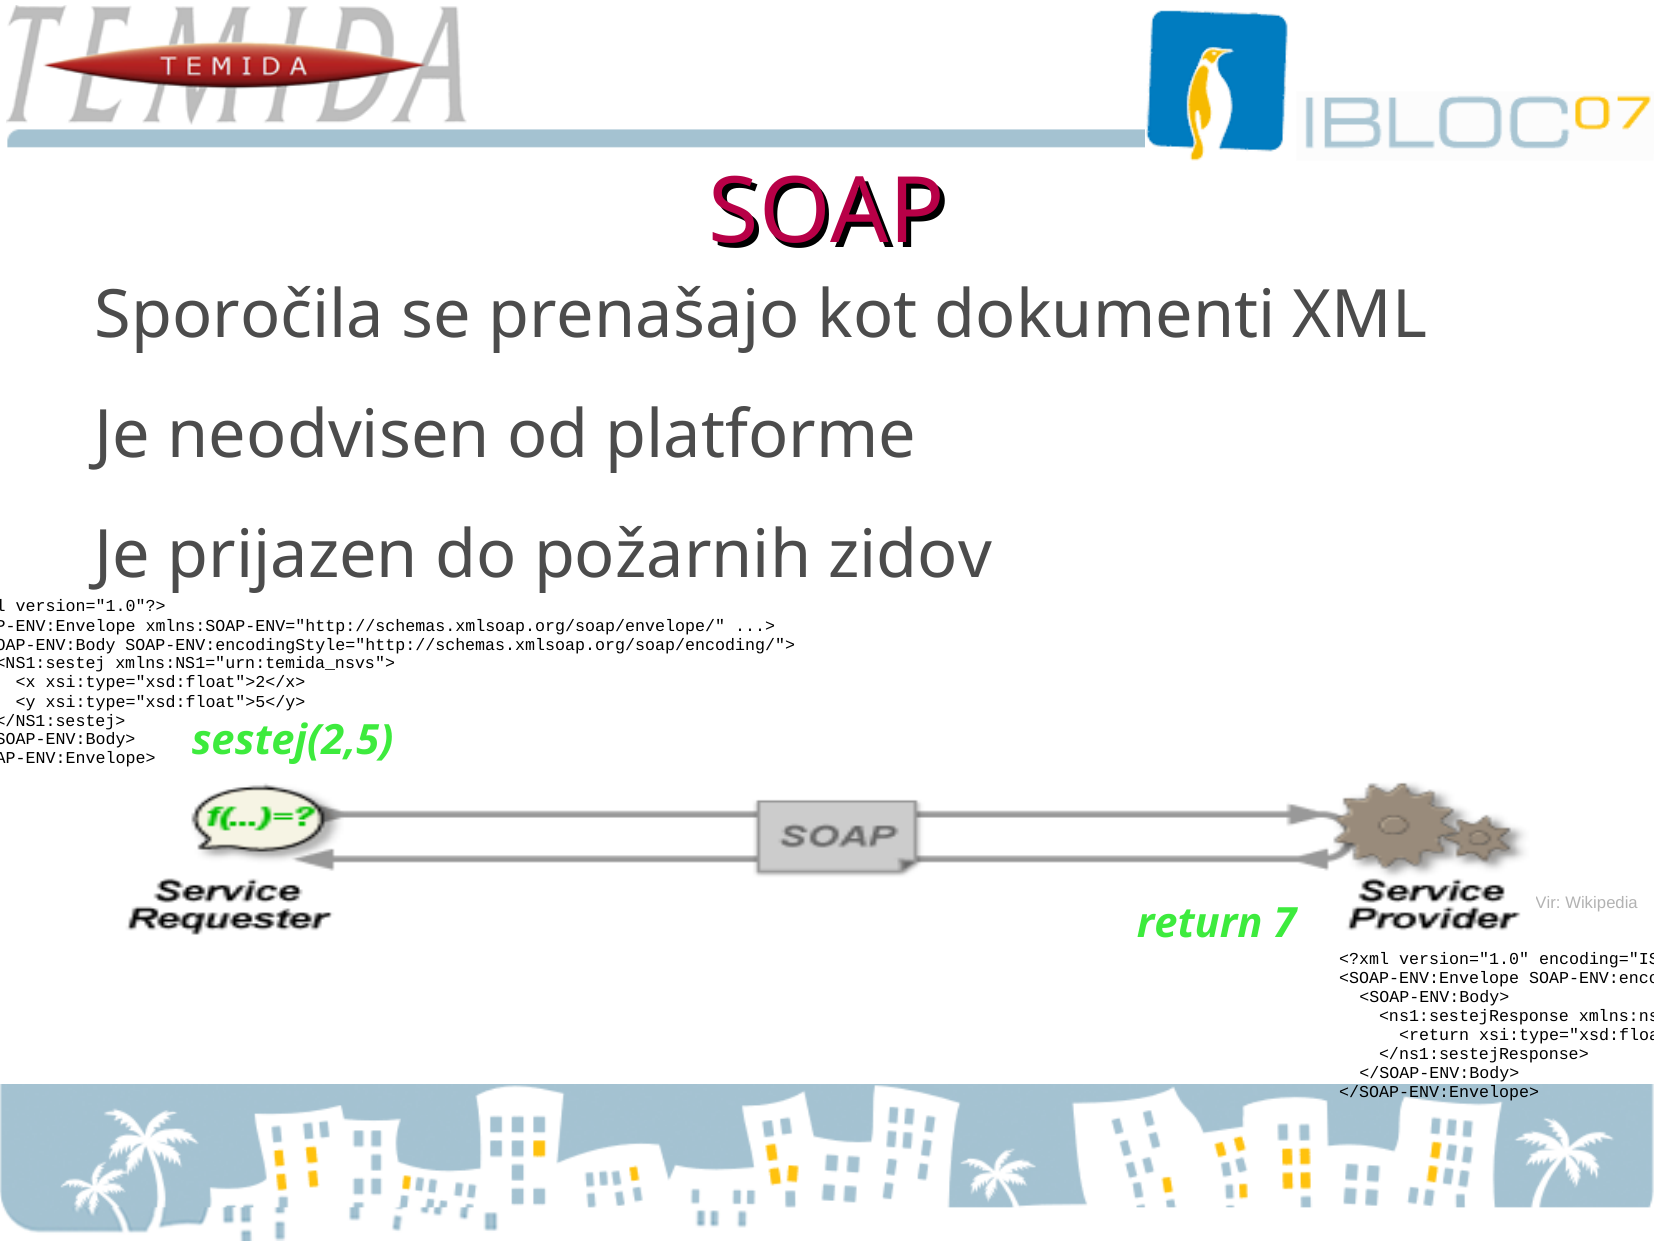

# SOAP
Sporočila se prenašajo kot dokumenti XML
Je neodvisen od platforme
Je prijazen do požarnih zidov
<?xml version="1.0"?>
<SOAP-ENV:Envelope xmlns:SOAP-ENV="http://schemas.xmlsoap.org/soap/envelope/" ...>
 <SOAP-ENV:Body SOAP-ENV:encodingStyle="http://schemas.xmlsoap.org/soap/encoding/">
 <NS1:sestej xmlns:NS1="urn:temida_nsvs">
 <x xsi:type="xsd:float">2</x>
 <y xsi:type="xsd:float">5</y>
 </NS1:sestej>
 </SOAP-ENV:Body>
</SOAP-ENV:Envelope>
sestej(2,5)
return 7
Vir: Wikipedia
<?xml version="1.0" encoding="ISO-8859-1"?>
<SOAP-ENV:Envelope SOAP-ENV:encodingStyle="http://schemas.xmlsoap.org/soap/encoding/" ...>
 <SOAP-ENV:Body>
 <ns1:sestejResponse xmlns:ns1="urn:temida_nsvs">
 <return xsi:type="xsd:float">7</return>
 </ns1:sestejResponse>
 </SOAP-ENV:Body>
</SOAP-ENV:Envelope>